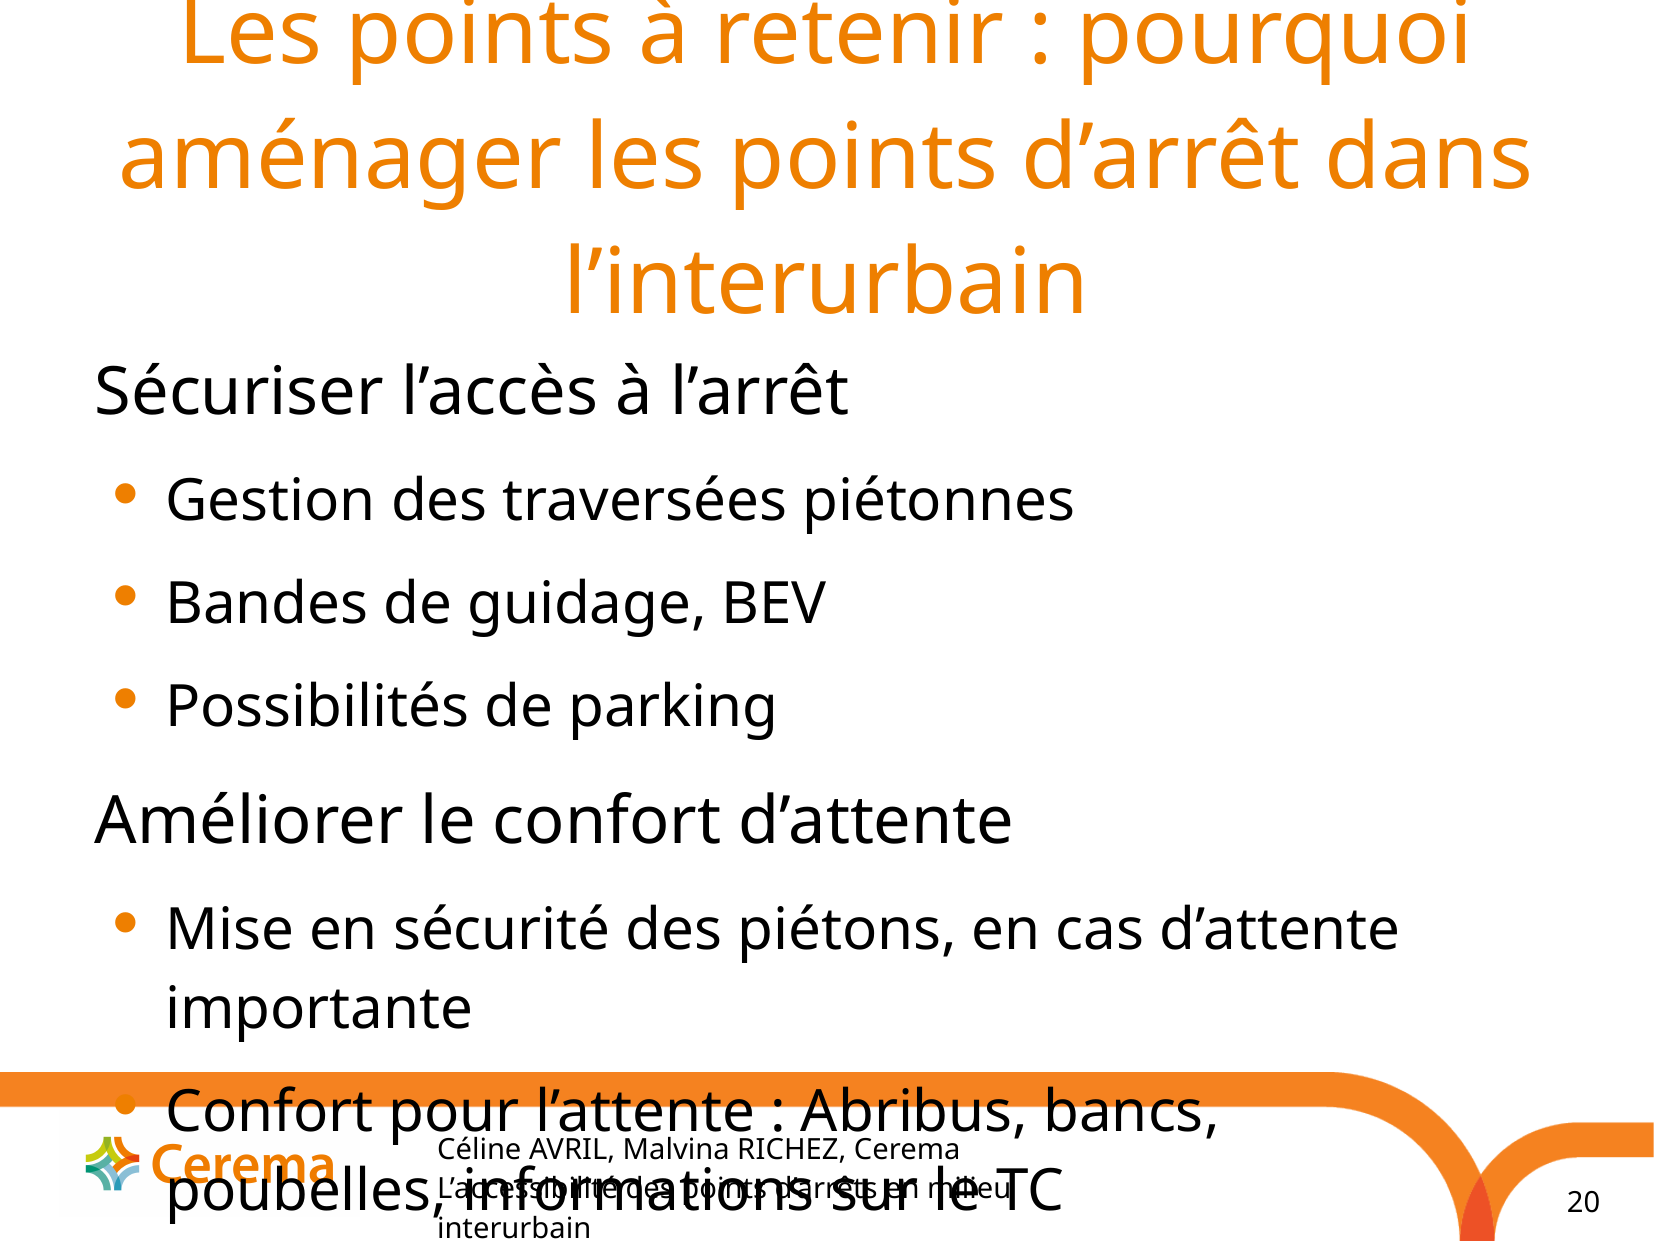

# Les points à retenir : pourquoi aménager les points d’arrêt dans l’interurbain
Sécuriser l’accès à l’arrêt
Gestion des traversées piétonnes
Bandes de guidage, BEV
Possibilités de parking
Améliorer le confort d’attente
Mise en sécurité des piétons, en cas d’attente importante
Confort pour l’attente : Abribus, bancs, poubelles, informations sur le TC
Rendre accessible le TC à tous
Piétons
PMR, UFR
Voyageurs avec valises
Pendulaires
20